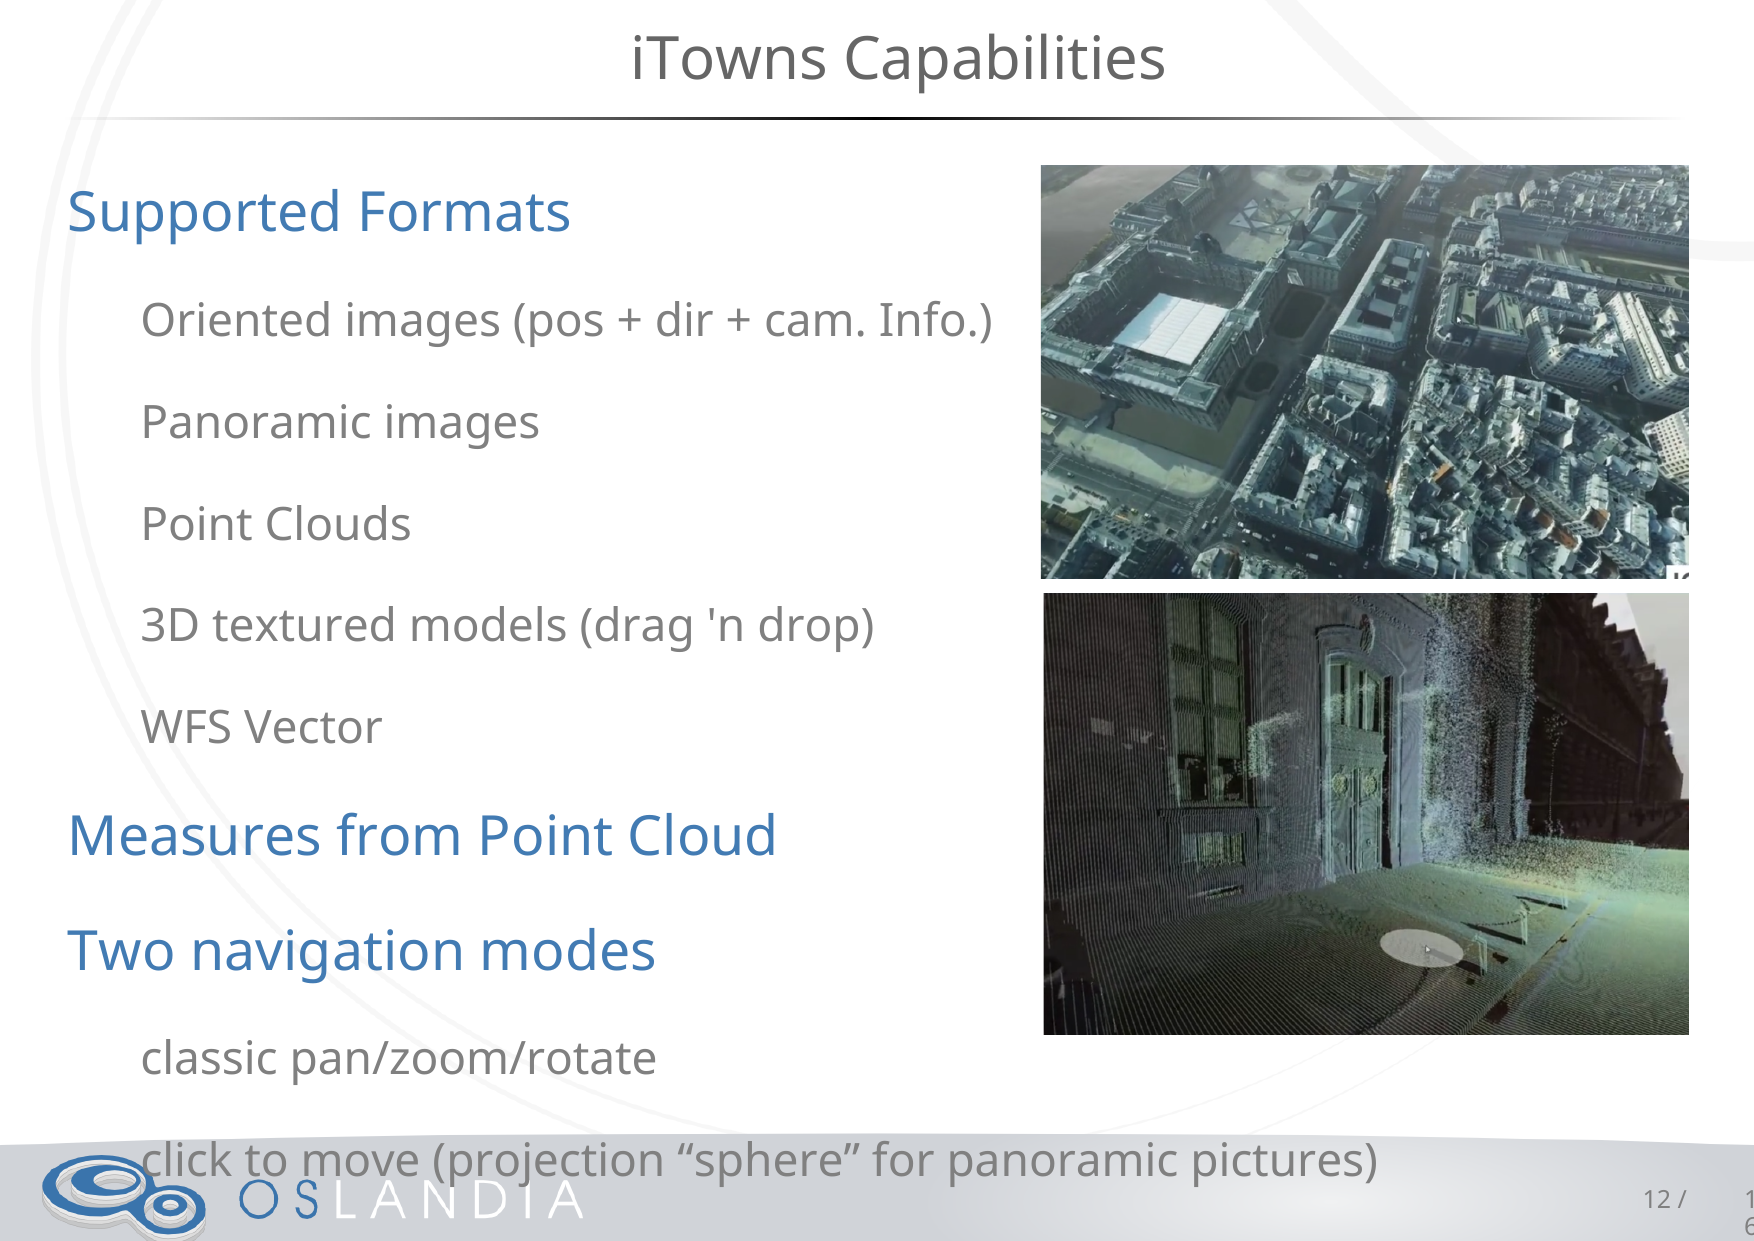

# iTowns Capabilities
Supported Formats
Oriented images (pos + dir + cam. Info.)
Panoramic images
Point Clouds
3D textured models (drag 'n drop)
WFS Vector
Measures from Point Cloud
Two navigation modes
classic pan/zoom/rotate
click to move (projection “sphere” for panoramic pictures)